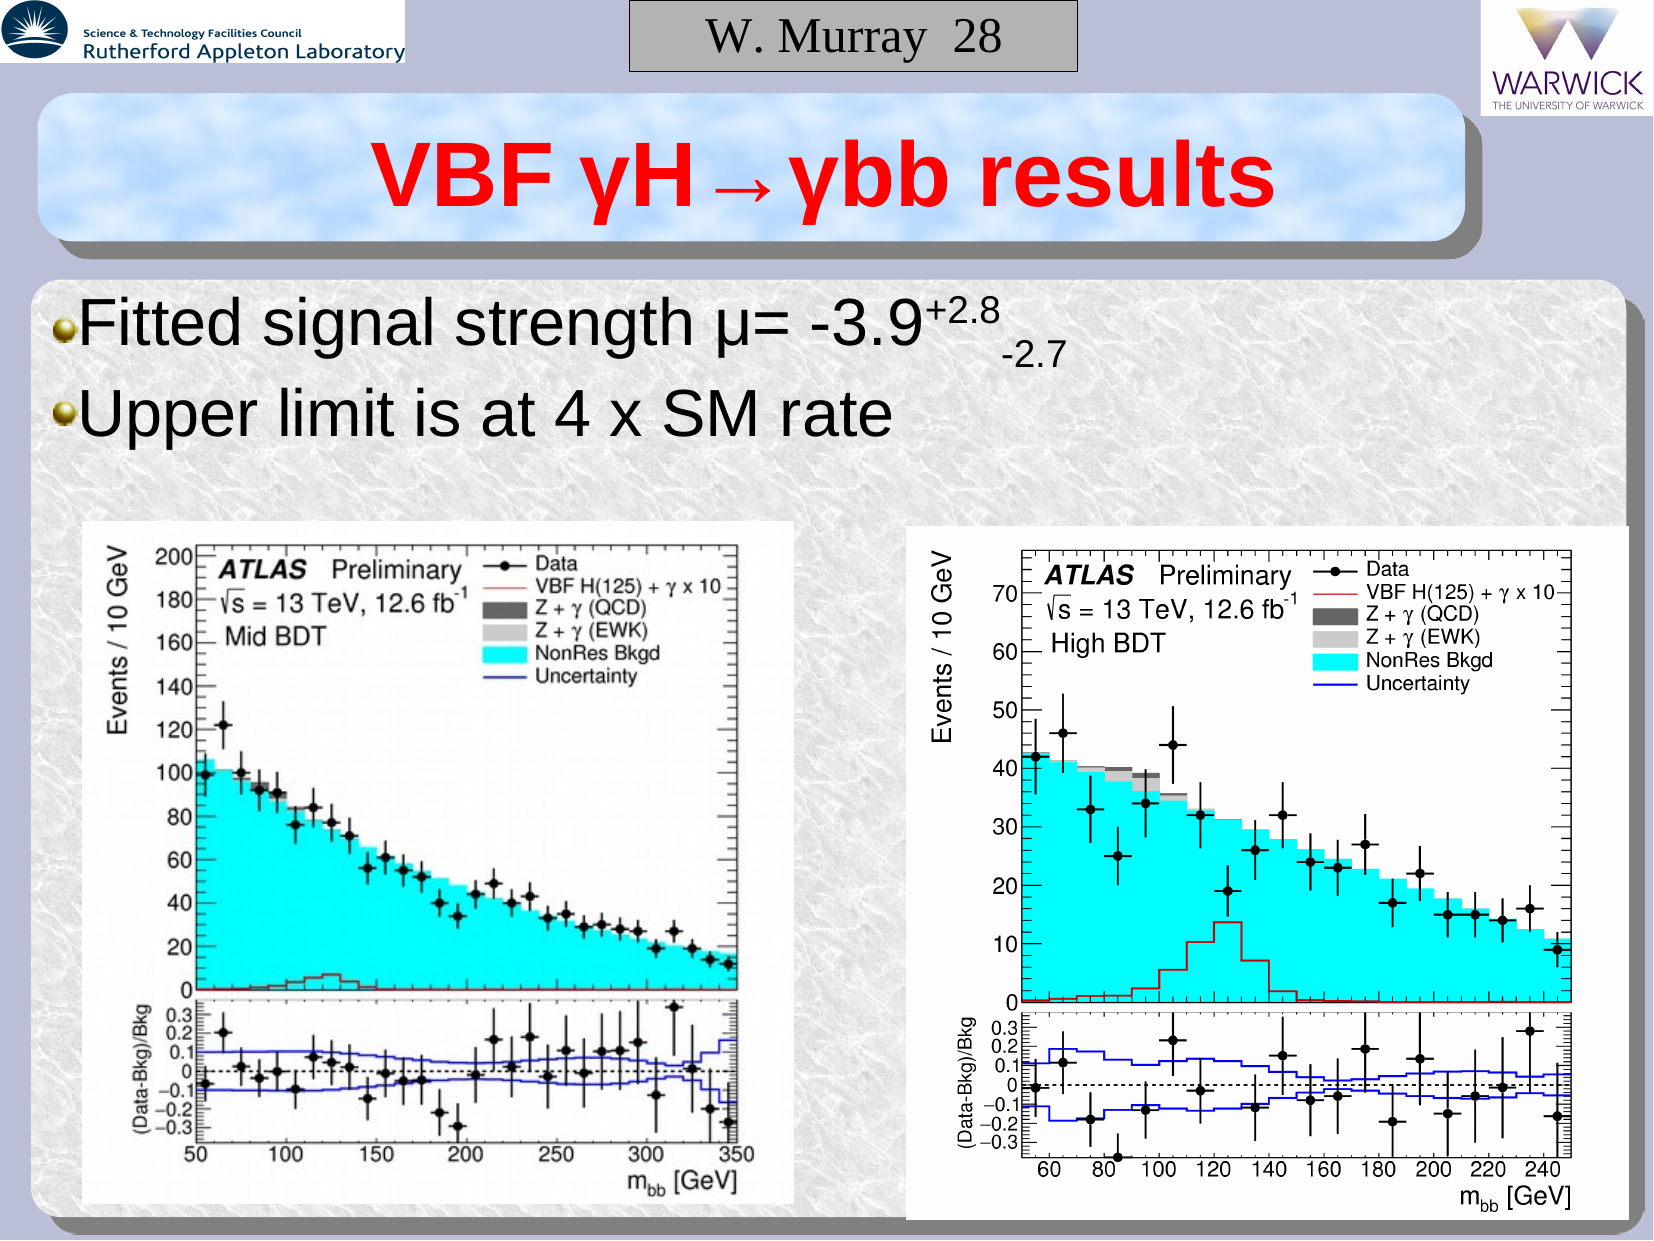

# VBF γH→γbb results
Fitted signal strength μ= -3.9+2.8-2.7
Upper limit is at 4 x SM rate